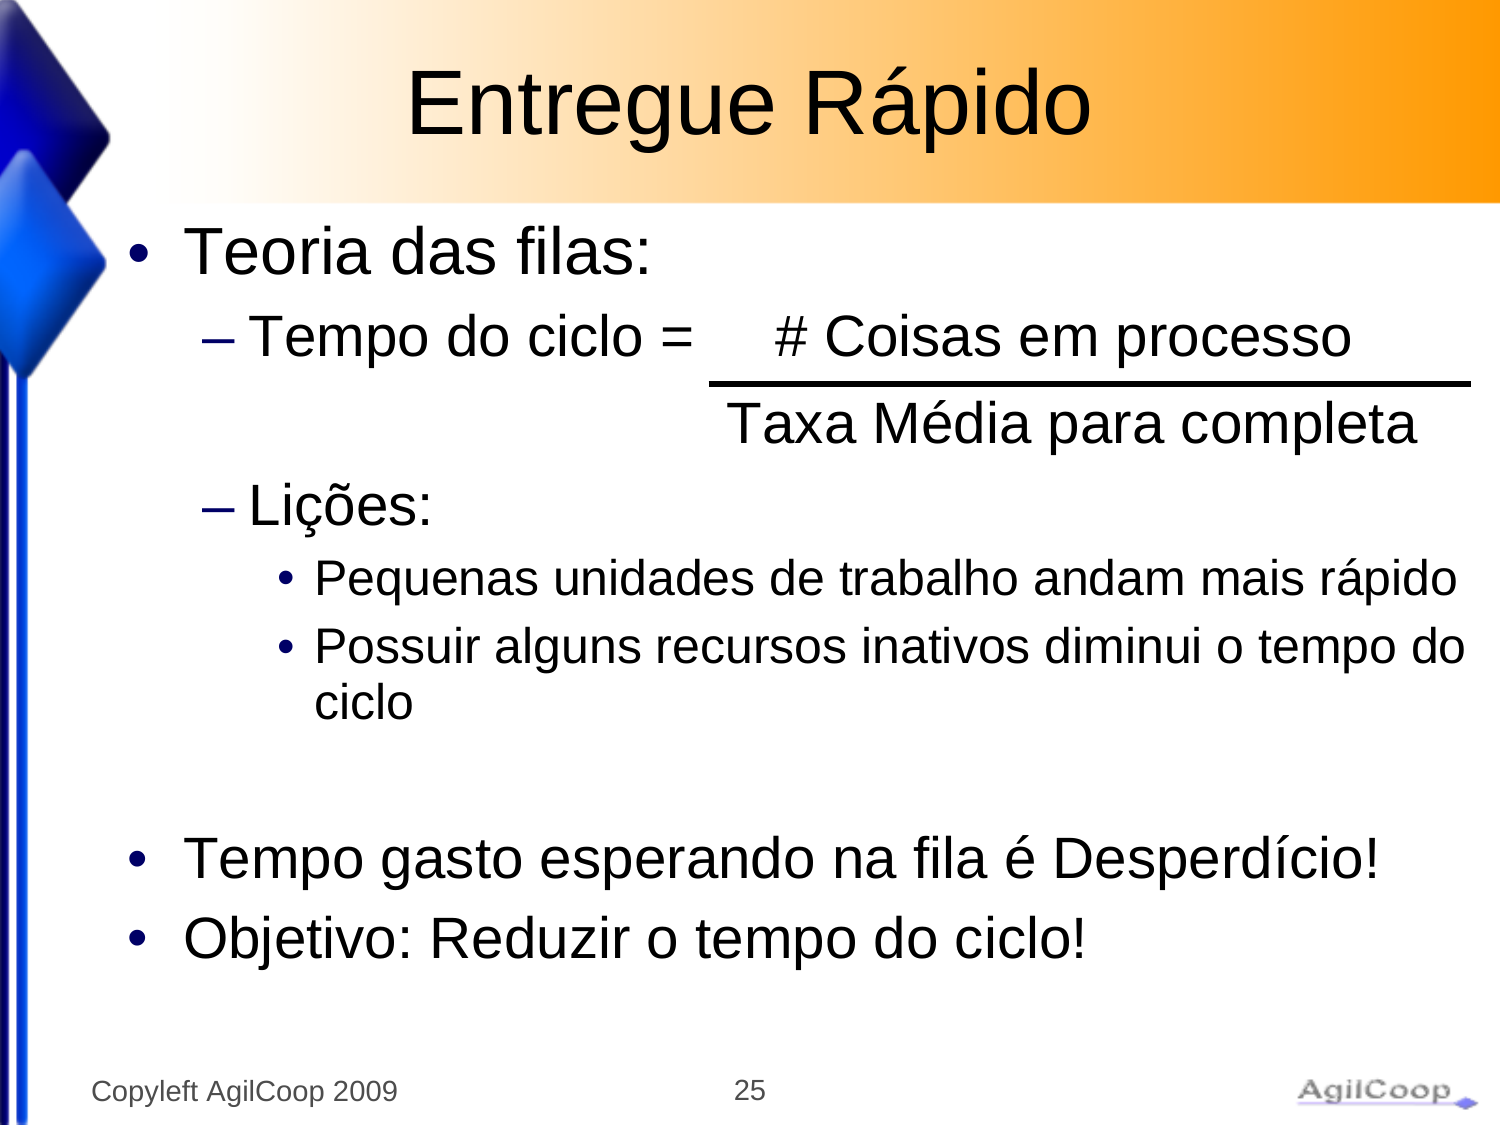

# Entregue Rápido
Teoria das filas:
Tempo do ciclo = 	 # Coisas em processo
					Taxa Média para completa
Lições:
Pequenas unidades de trabalho andam mais rápido
Possuir alguns recursos inativos diminui o tempo do ciclo
Tempo gasto esperando na fila é Desperdício!
Objetivo: Reduzir o tempo do ciclo!
Copyleft AgilCoop 2009
25